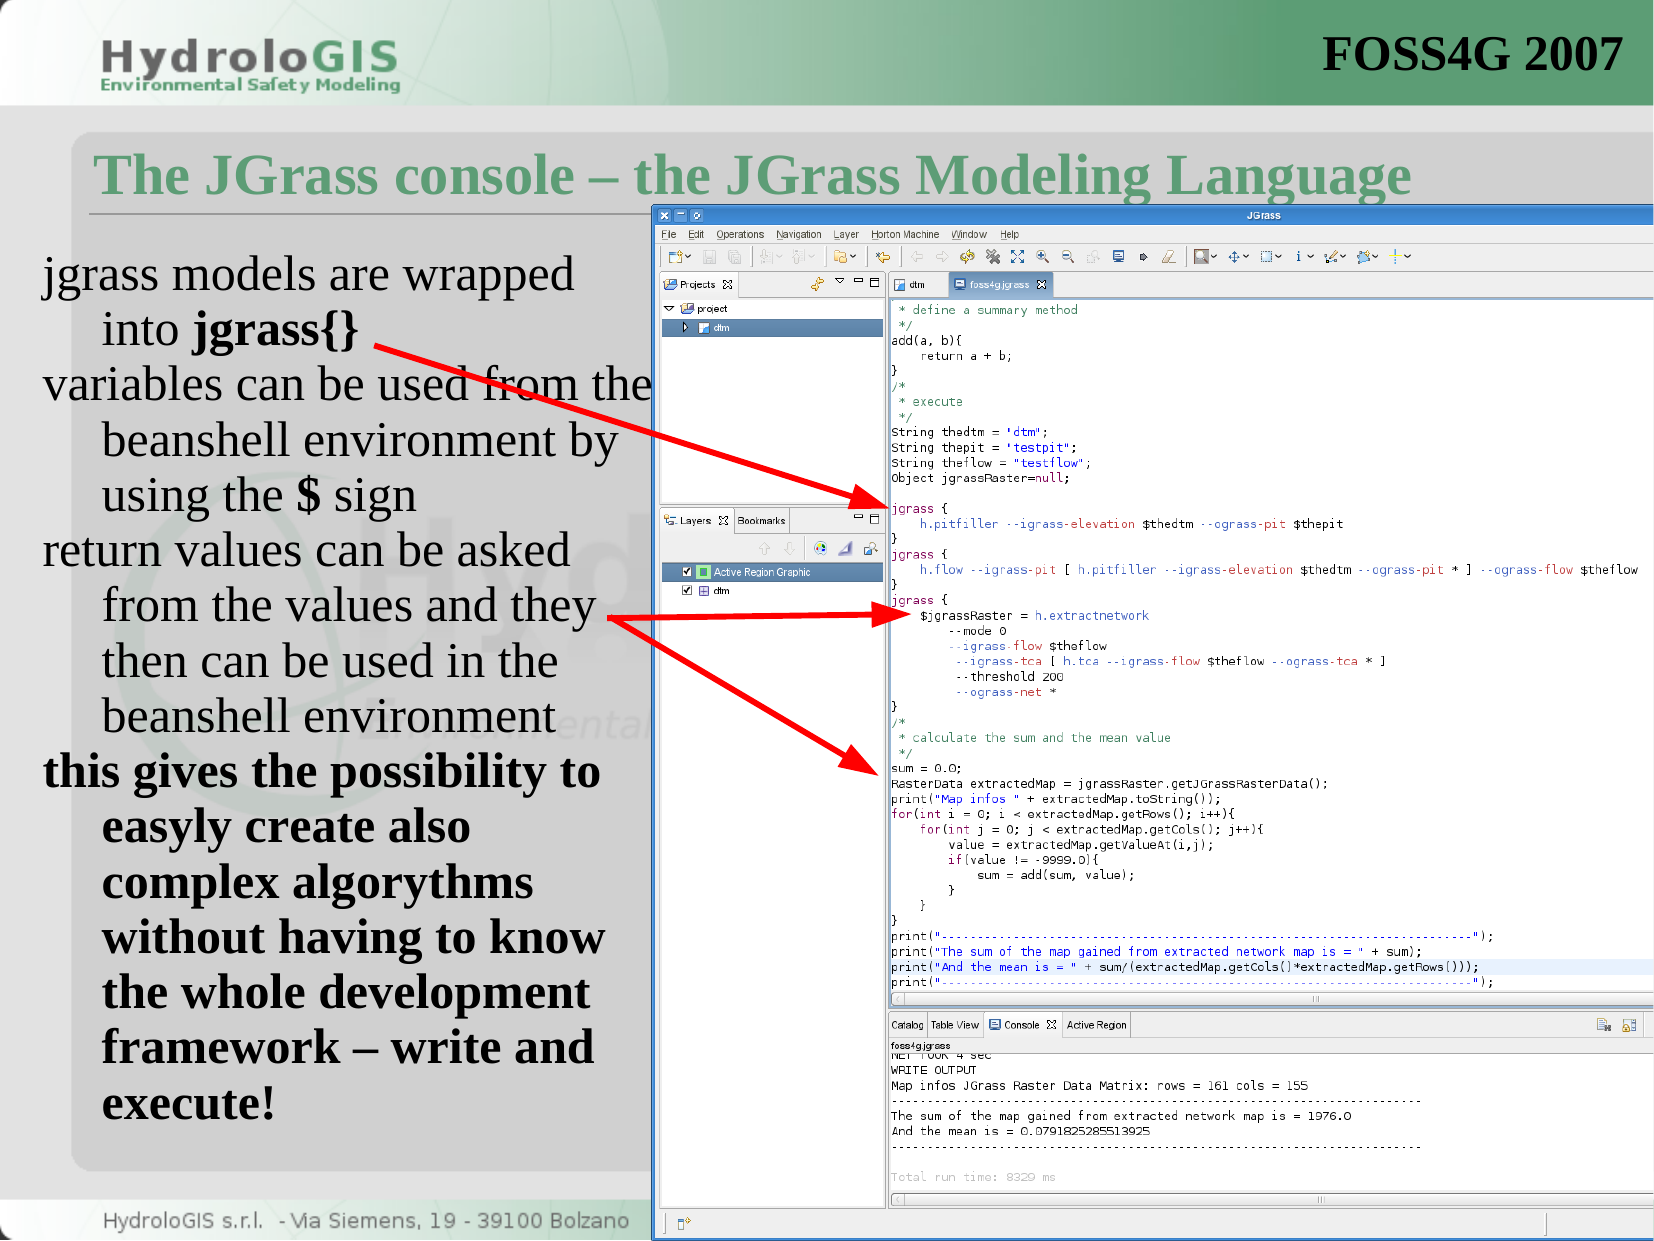

# The JGrass console – the JGrass Modeling Language
jgrass models are wrapped into jgrass{}
variables can be used from the beanshell environment by using the $ sign
return values can be asked from the values and they then can be used in the beanshell environment
this gives the possibility to easyly create also complex algorythms without having to know the whole development framework – write and execute!